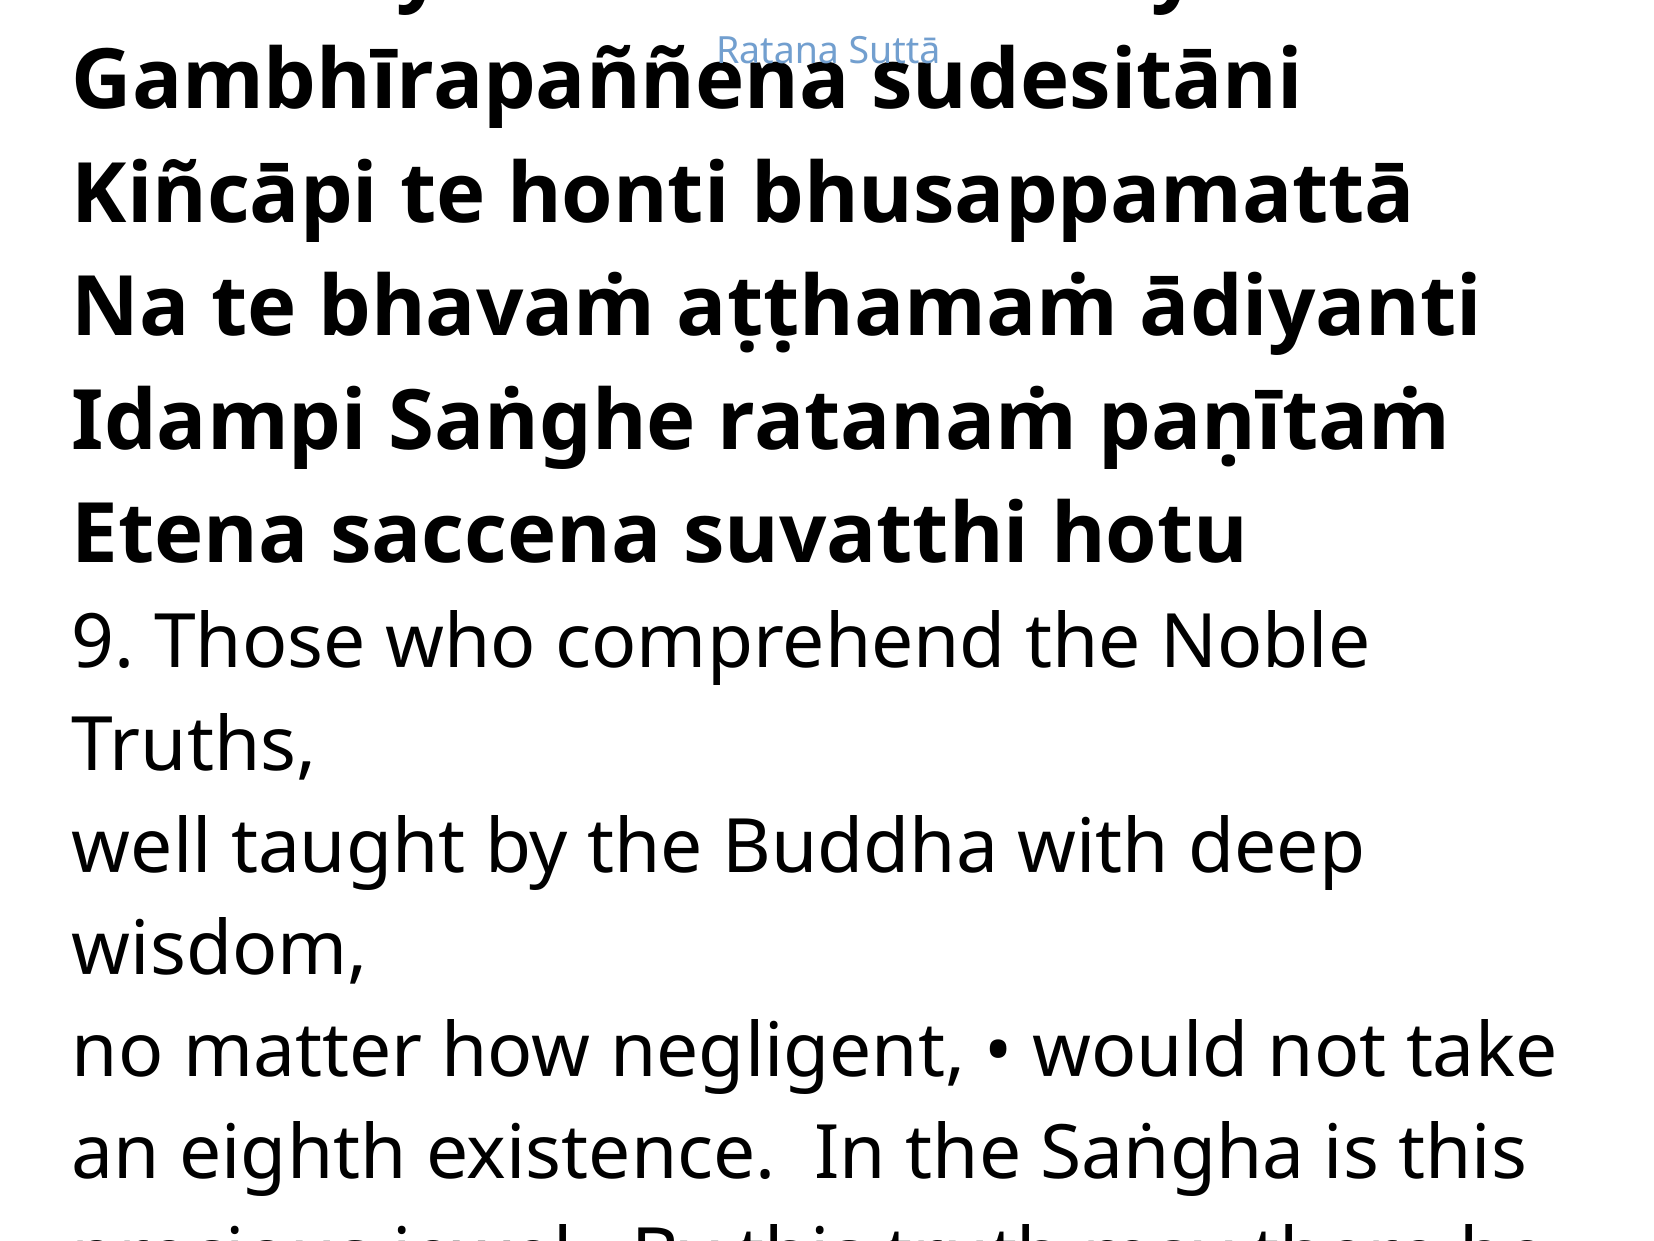

9. Ye ariyasaccāni vibhāvayanti
Gambhīrapaññena sudesitāni
Kiñcāpi te honti bhusappamattā
Na te bhavaṁ aṭṭhamaṁ ādiyanti
Idampi Saṅghe ratanaṁ paṇītaṁ
Etena saccena suvatthi hotu
9. Those who comprehend the Noble Truths,
well taught by the Buddha with deep wisdom,
no matter how negligent, • would not take an eighth existence. In the Saṅgha is this precious jewel. By this truth may there be well-being!
Ratana Suttā